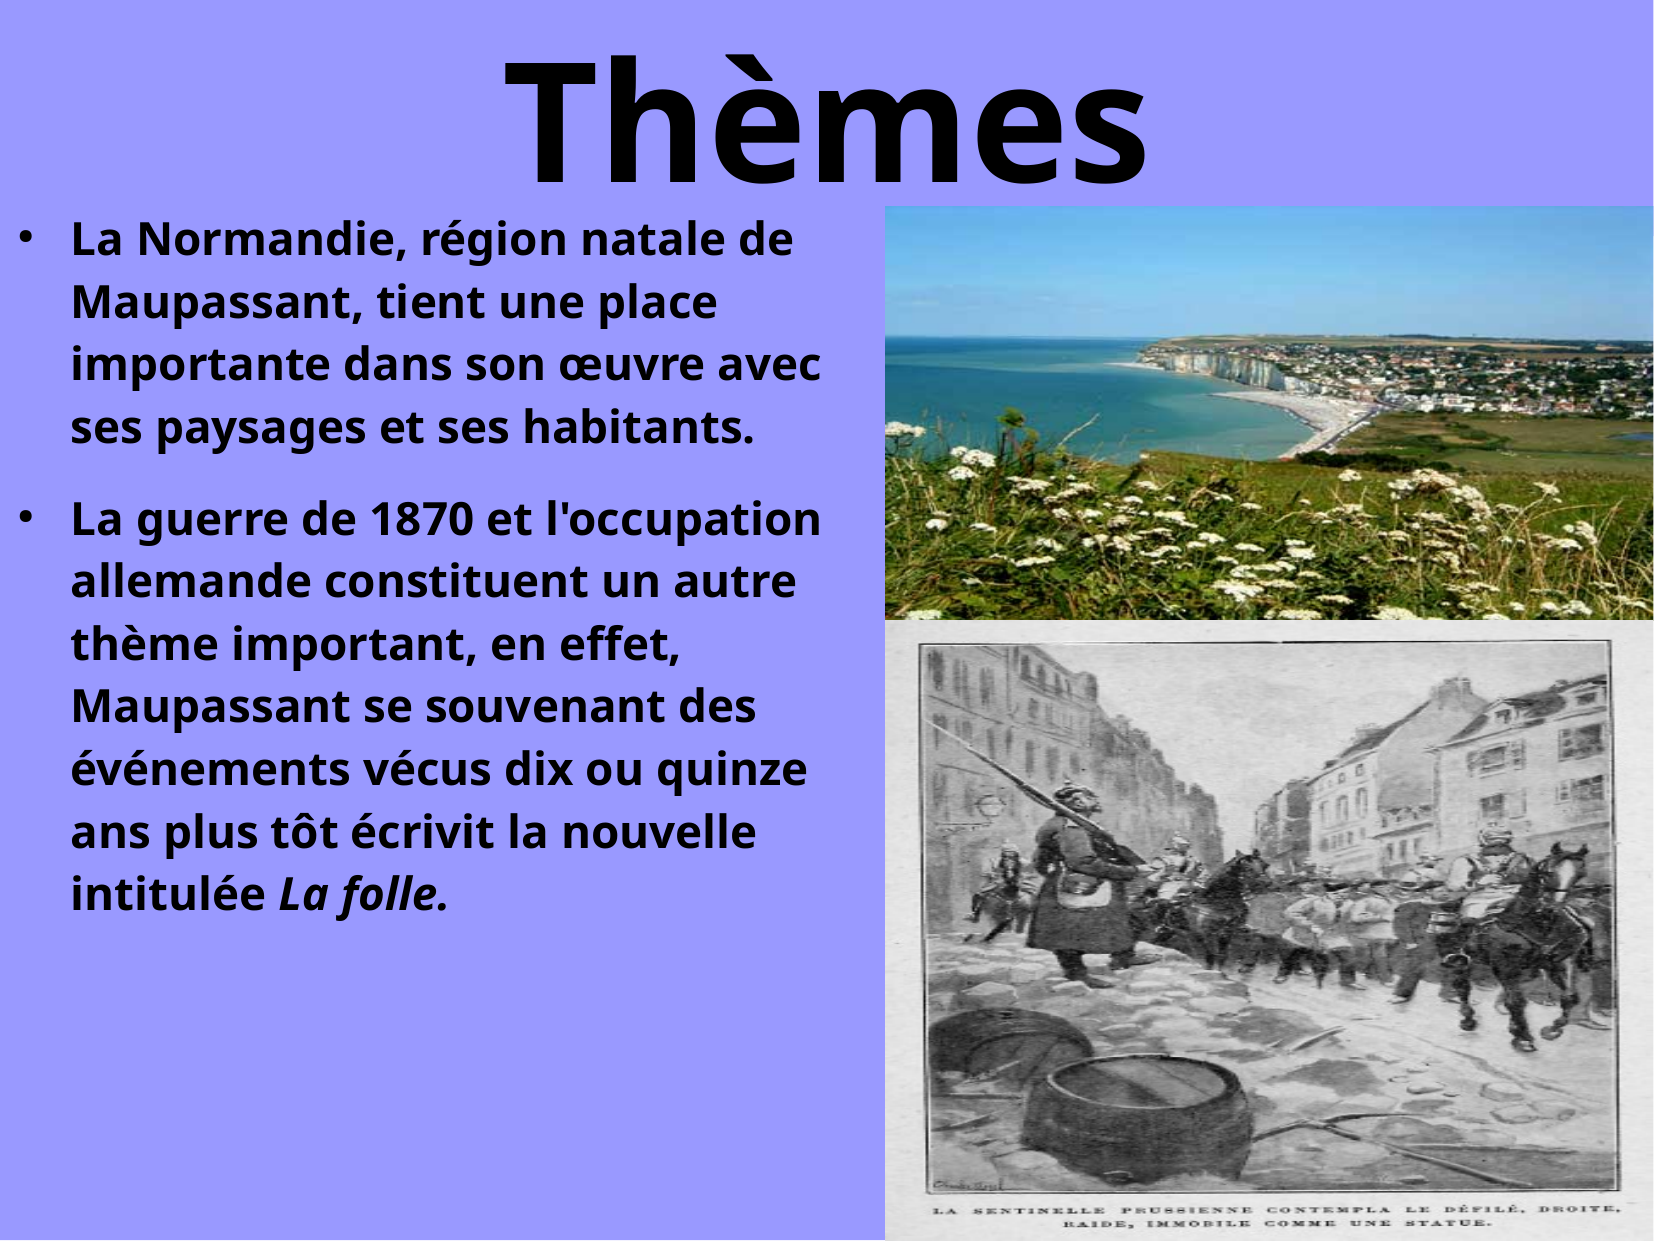

# Thèmes
La Normandie, région natale de Maupassant, tient une place importante dans son œuvre avec ses paysages et ses habitants.
La guerre de 1870 et l'occupation allemande constituent un autre thème important, en effet, Maupassant se souvenant des événements vécus dix ou quinze ans plus tôt écrivit la nouvelle intitulée La folle.